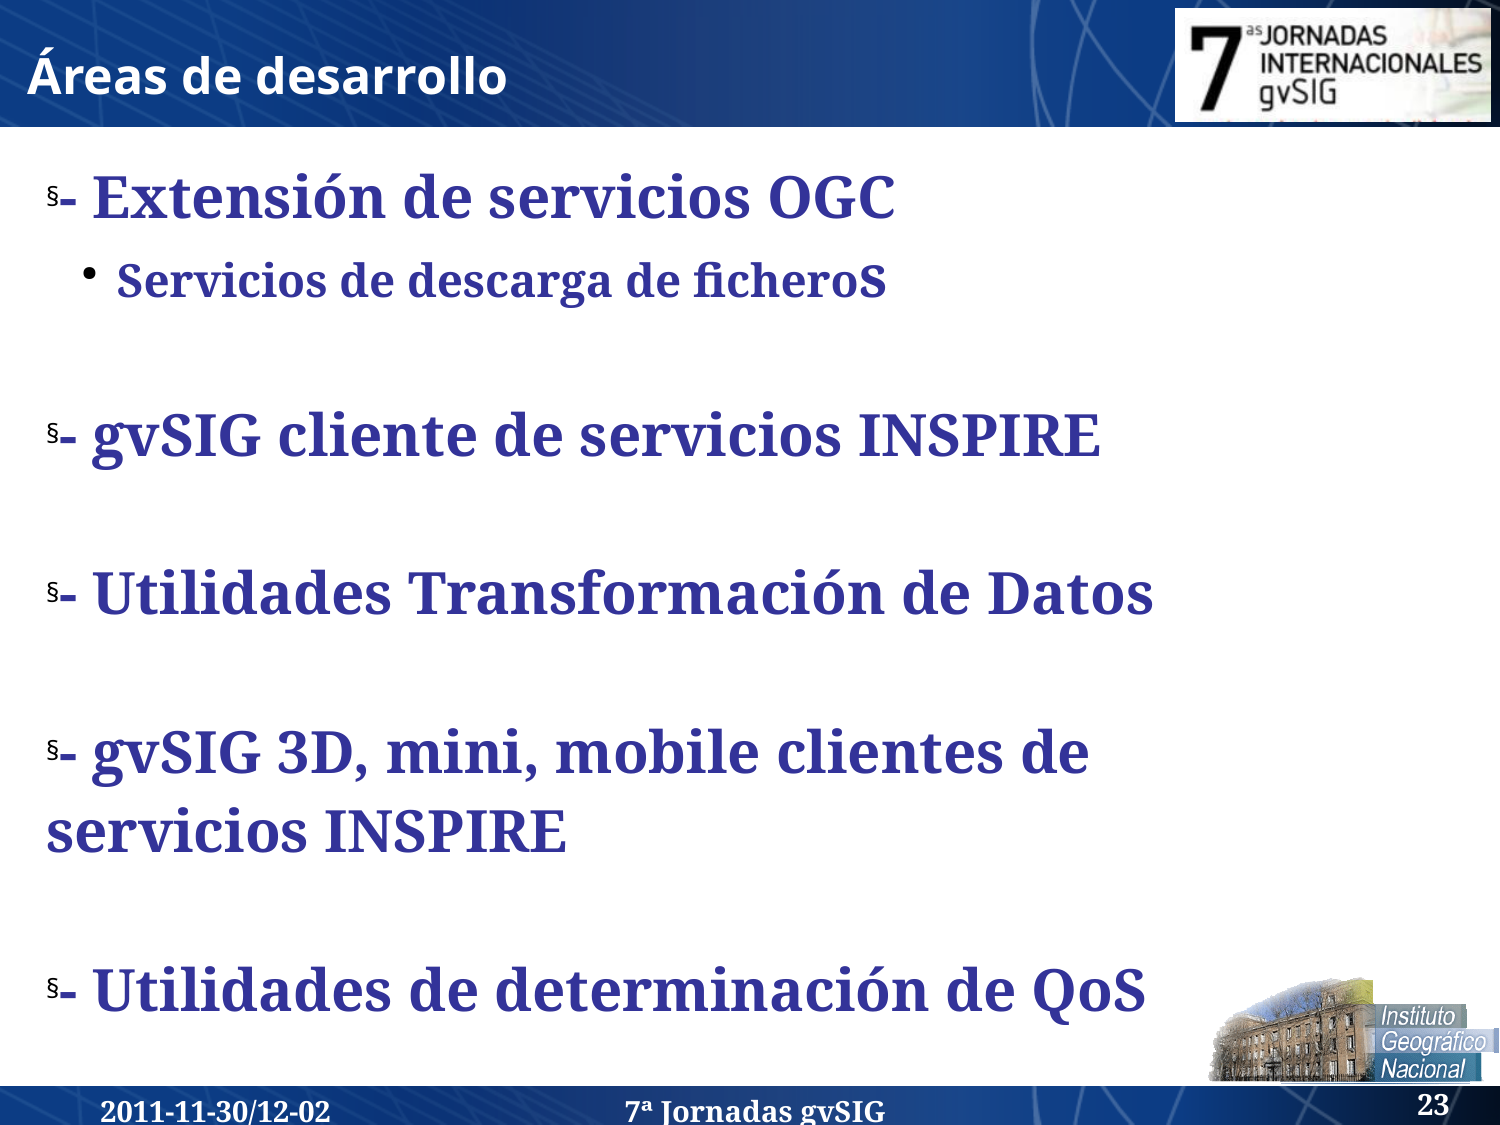

Áreas de desarrollo
- Extensión de servicios OGC
Servicios de descarga de ficheros
- gvSIG cliente de servicios INSPIRE
- Utilidades Transformación de Datos
- gvSIG 3D, mini, mobile clientes de 			servicios INSPIRE
- Utilidades de determinación de QoS